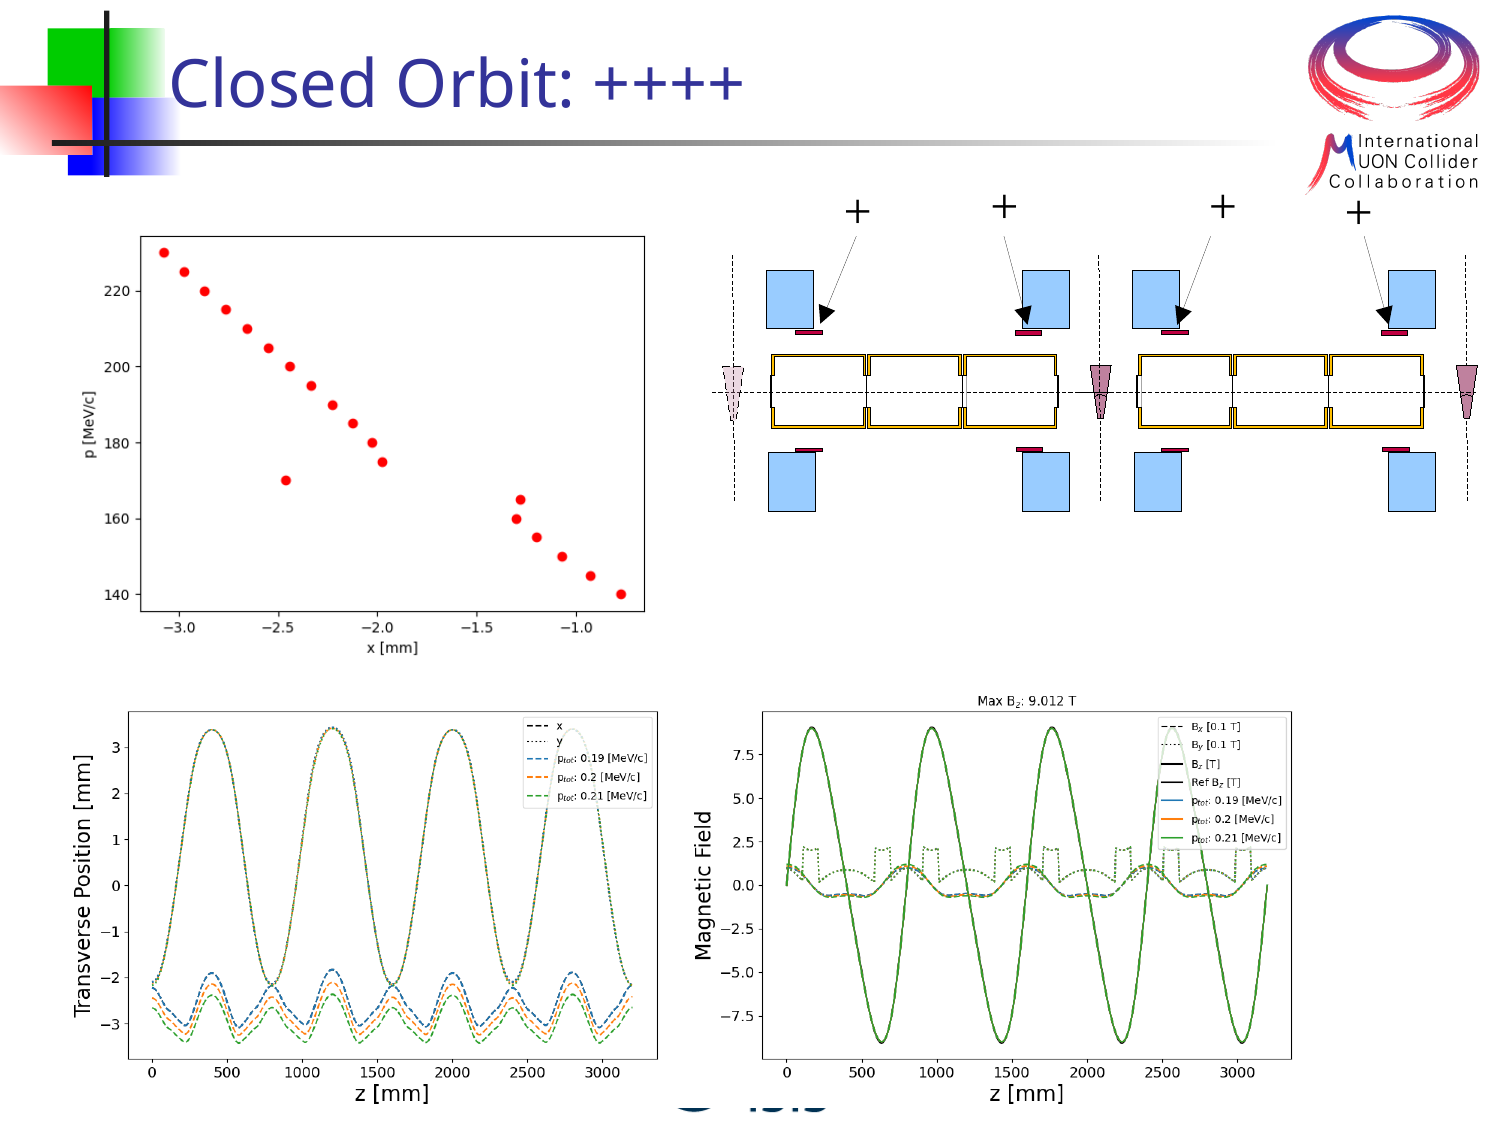

# Closed Orbit: ++++
+
+
+
+
5